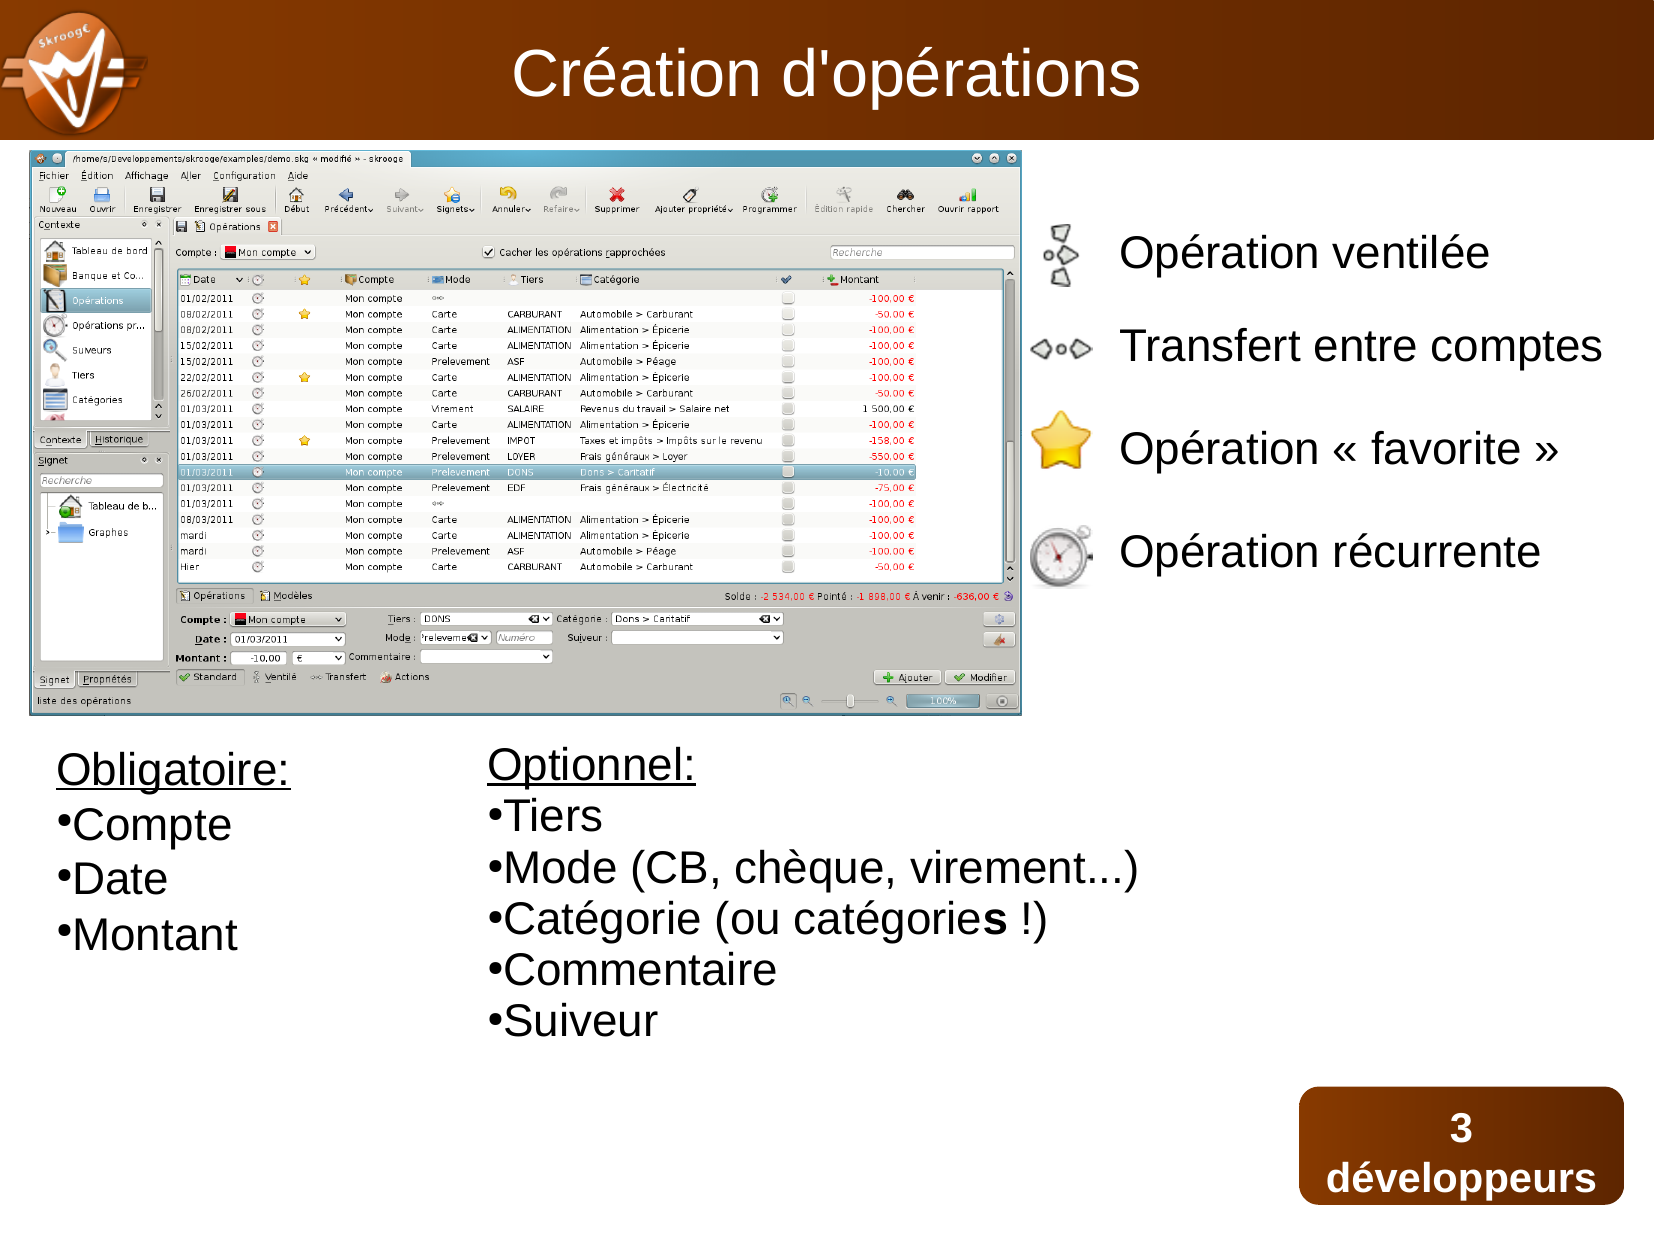

# Création d'opérations
Opération ventilée
Transfert entre comptes
Opération « favorite »
Opération récurrente
Obligatoire:
Compte
Date
Montant
Optionnel:
Tiers
Mode (CB, chèque, virement...)
Catégorie (ou catégories !)
Commentaire
Suiveur
3 développeurs